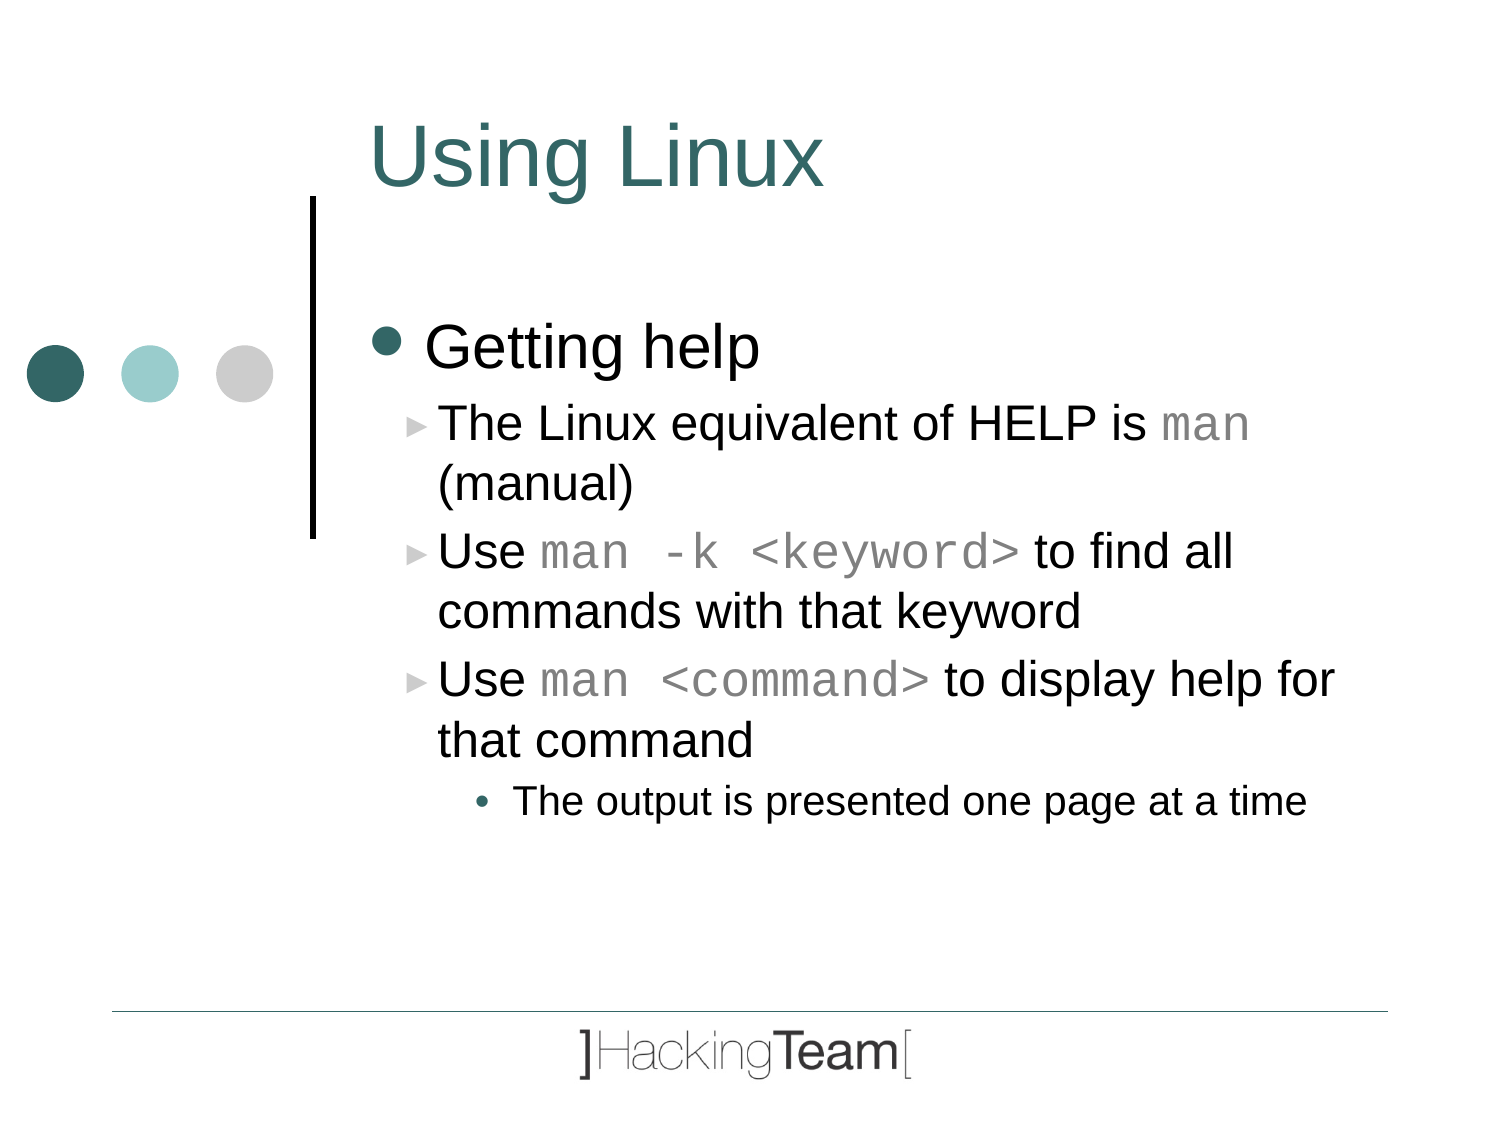

# Using Linux
Getting help
The Linux equivalent of HELP is man (manual)
Use man -k <keyword> to find all commands with that keyword
Use man <command> to display help for that command
The output is presented one page at a time